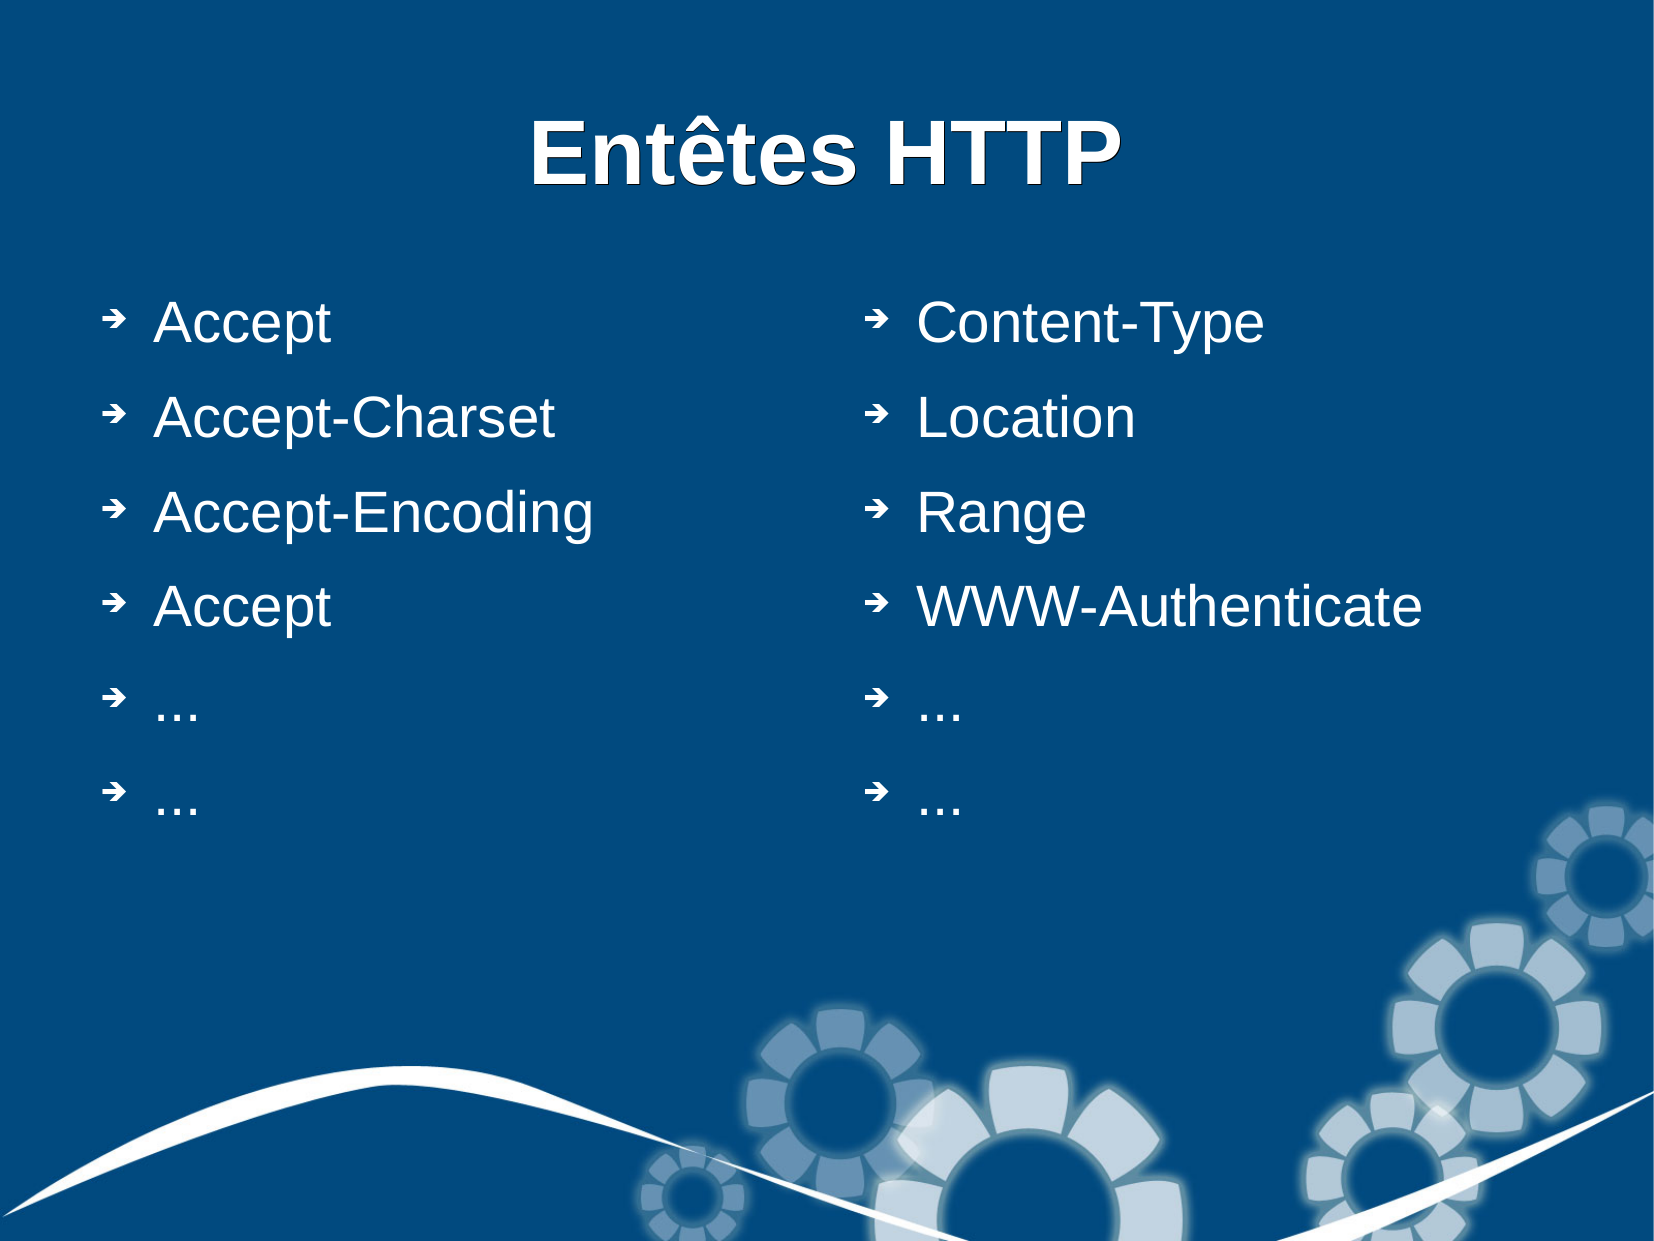

# Entêtes HTTP
Accept
Accept-Charset
Accept-Encoding
Accept
...
...
Content-Type
Location
Range
WWW-Authenticate
...
...